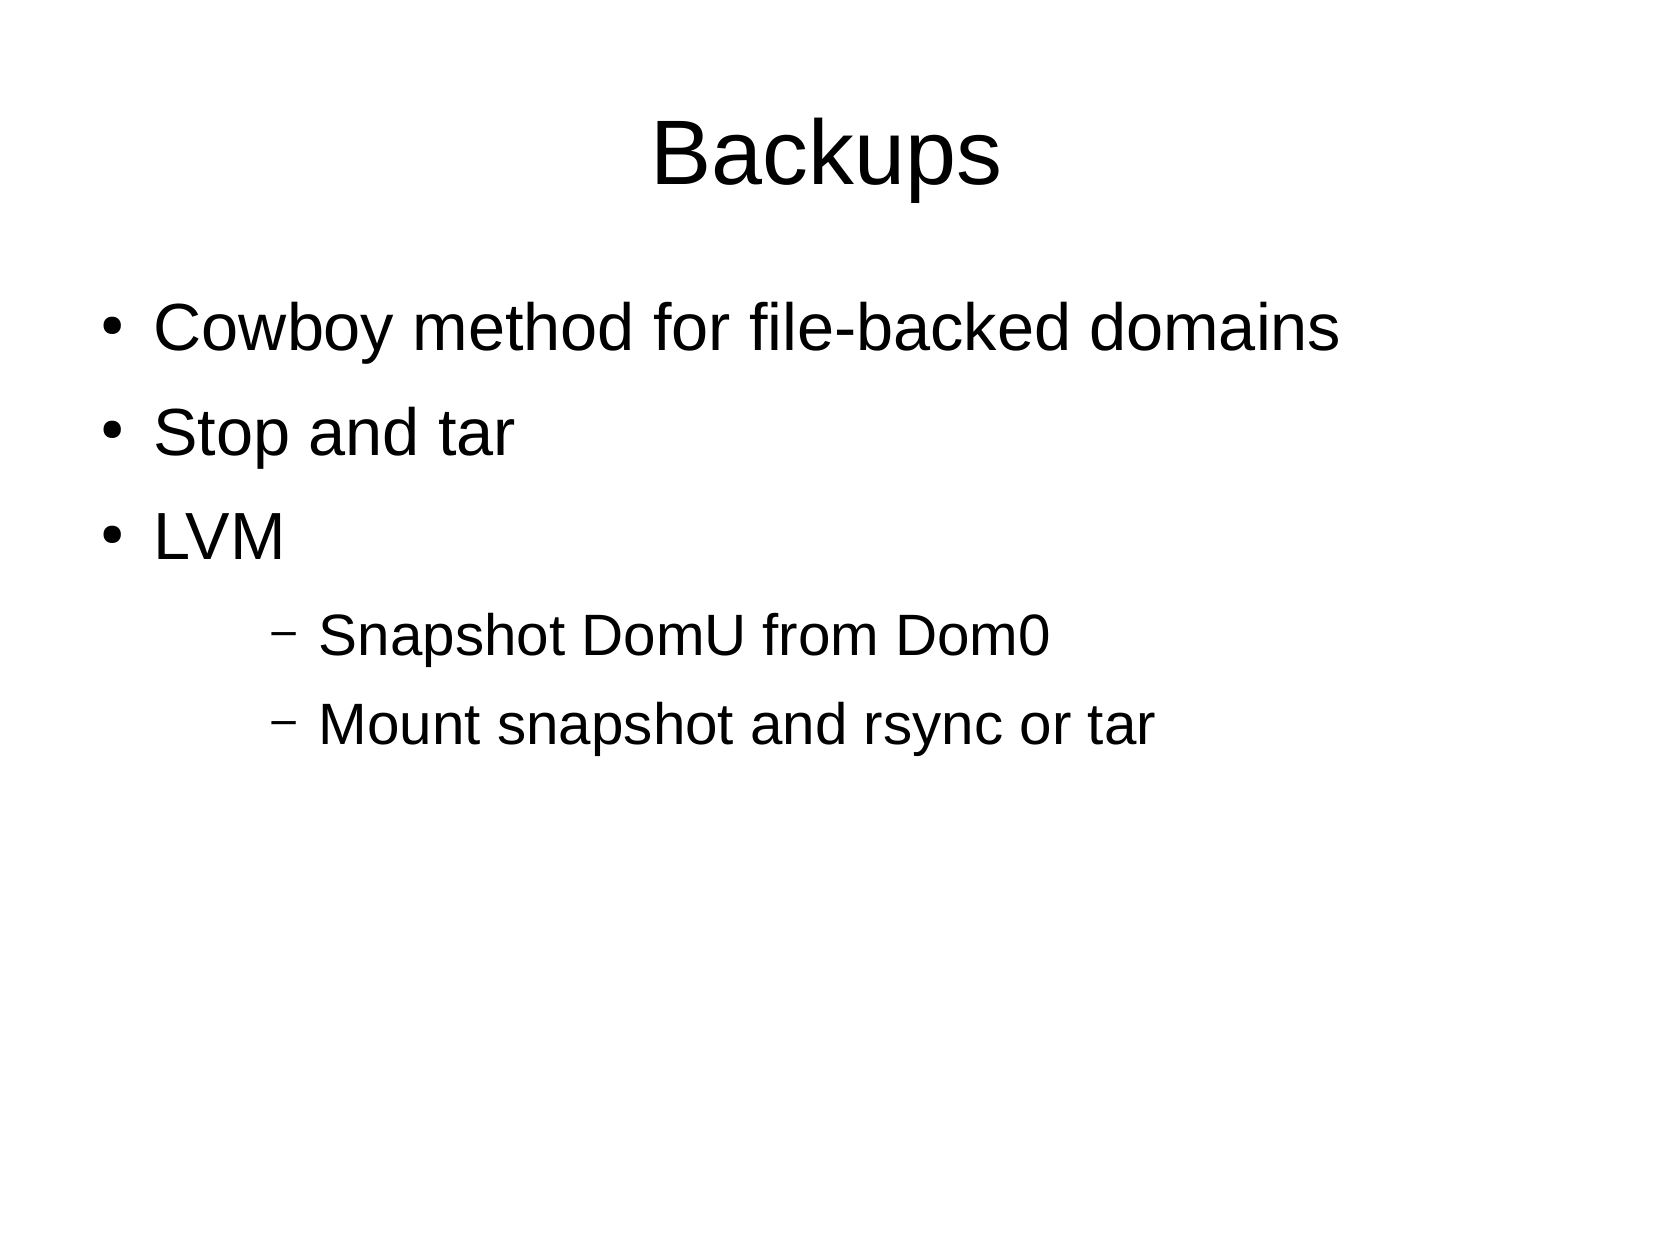

# Backups
Cowboy method for file-backed domains
Stop and tar
LVM
Snapshot DomU from Dom0
Mount snapshot and rsync or tar